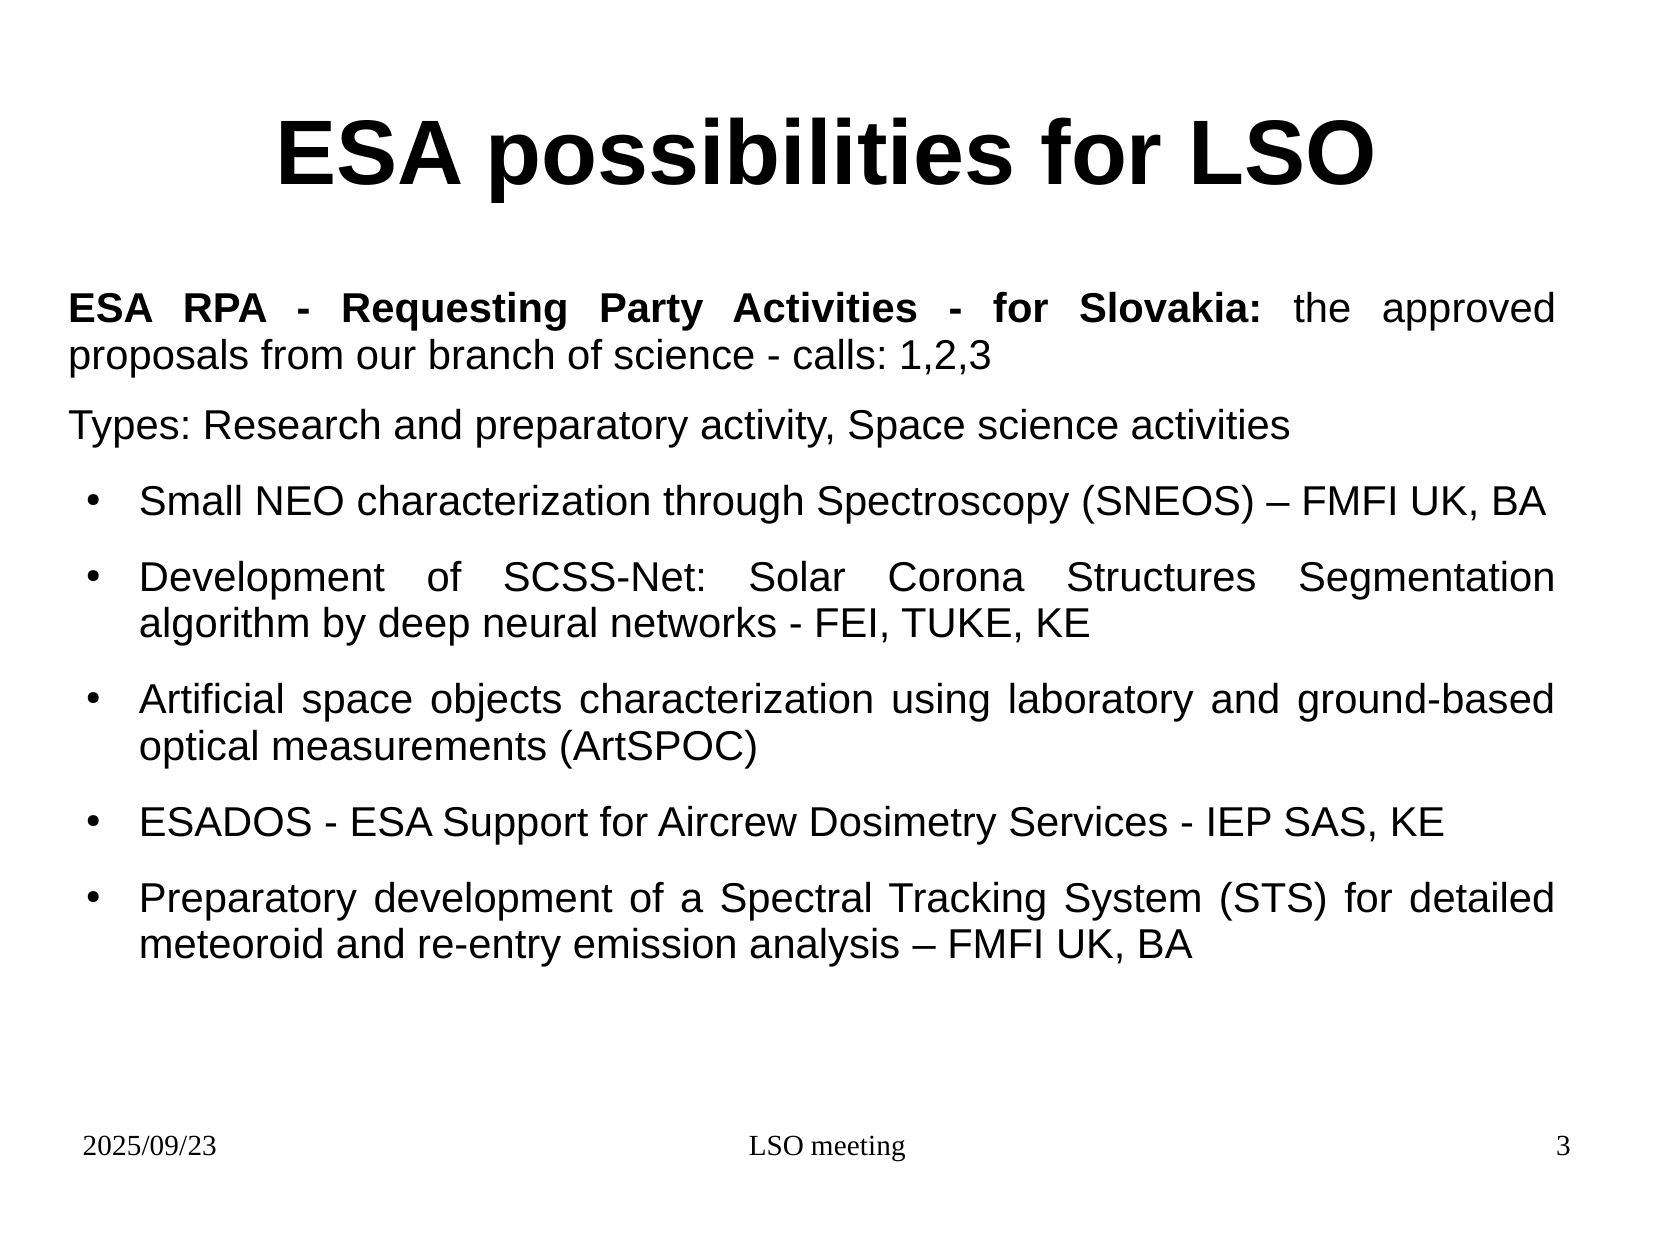

# ESA possibilities for LSO
ESA RPA - Requesting Party Activities - for Slovakia: the approved proposals from our branch of science - calls: 1,2,3
Types: Research and preparatory activity, Space science activities
Small NEO characterization through Spectroscopy (SNEOS) – FMFI UK, BA
Development of SCSS-Net: Solar Corona Structures Segmentation algorithm by deep neural networks - FEI, TUKE, KE
Artificial space objects characterization using laboratory and ground-based optical measurements (ArtSPOC)
ESADOS - ESA Support for Aircrew Dosimetry Services - IEP SAS, KE
Preparatory development of a Spectral Tracking System (STS) for detailed meteoroid and re-entry emission analysis – FMFI UK, BA
2025/09/23
LSO meeting
3